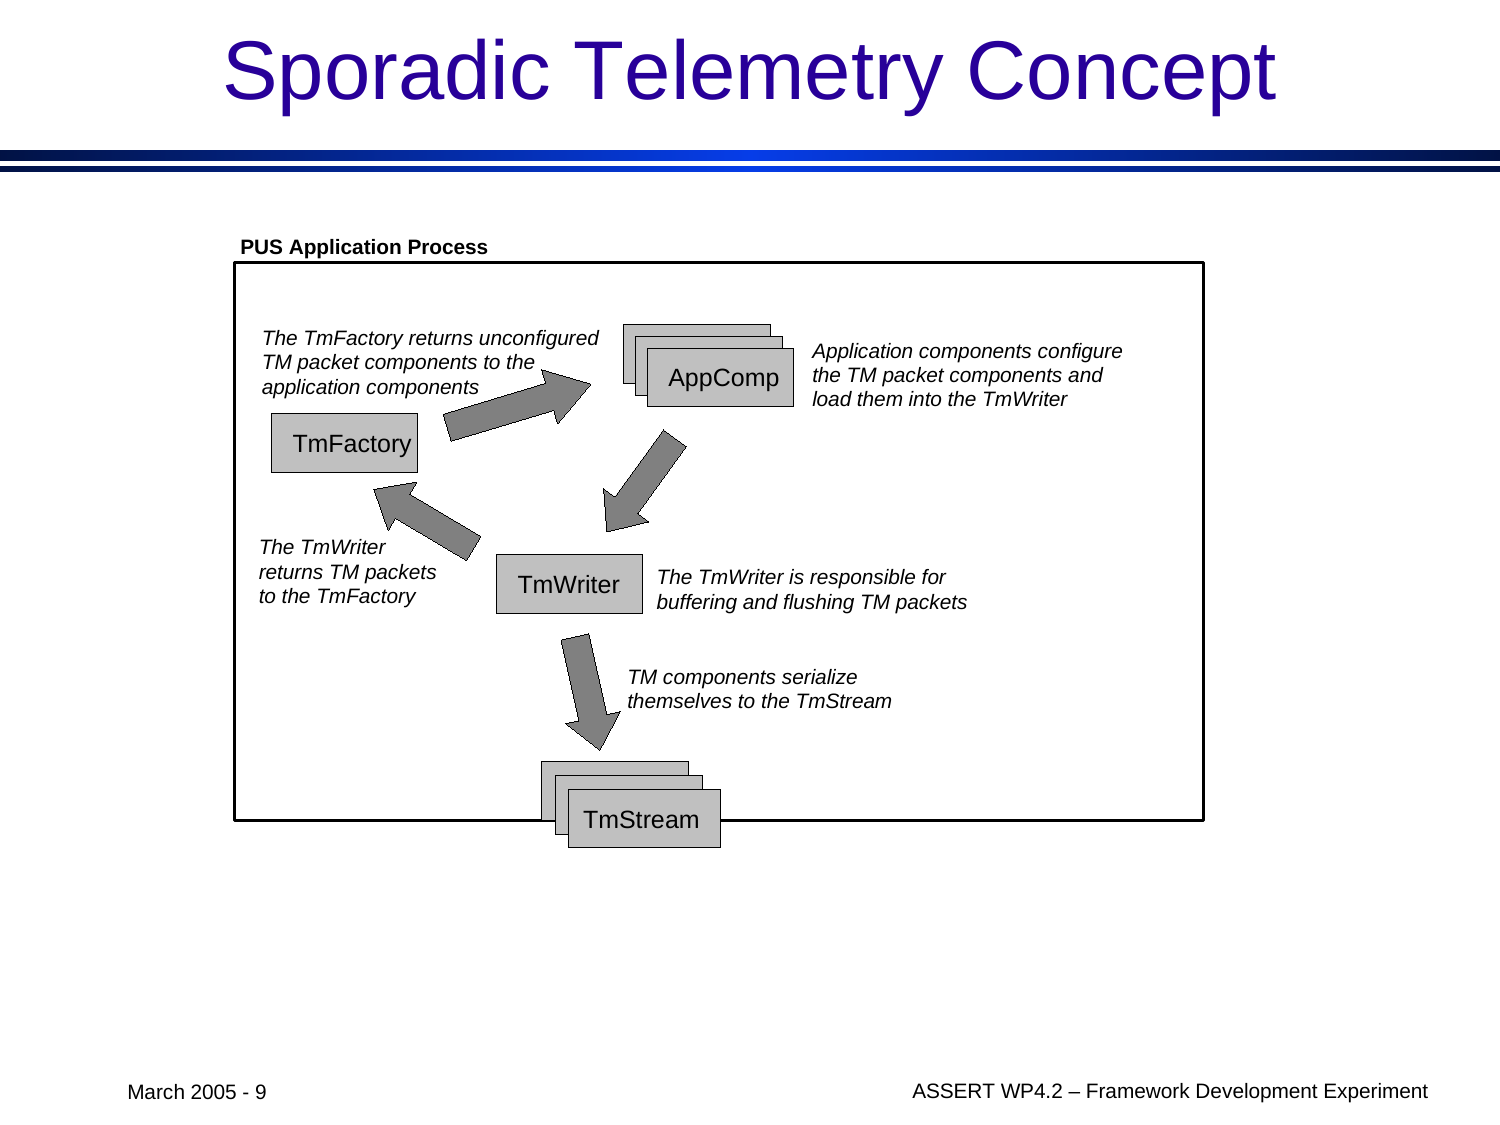

# Sporadic Telemetry Concept
PUS Application Process
The TmFactory returns unconfigured
TM packet components to the
application components
Application components configure
the TM packet components and
load them into the TmWriter
AppComp
TmFactory
The TmWriter
returns TM packets
to the TmFactory
The TmWriter is responsible for
buffering and flushing TM packets
TmWriter
TM components serialize
themselves to the TmStream
TmStream